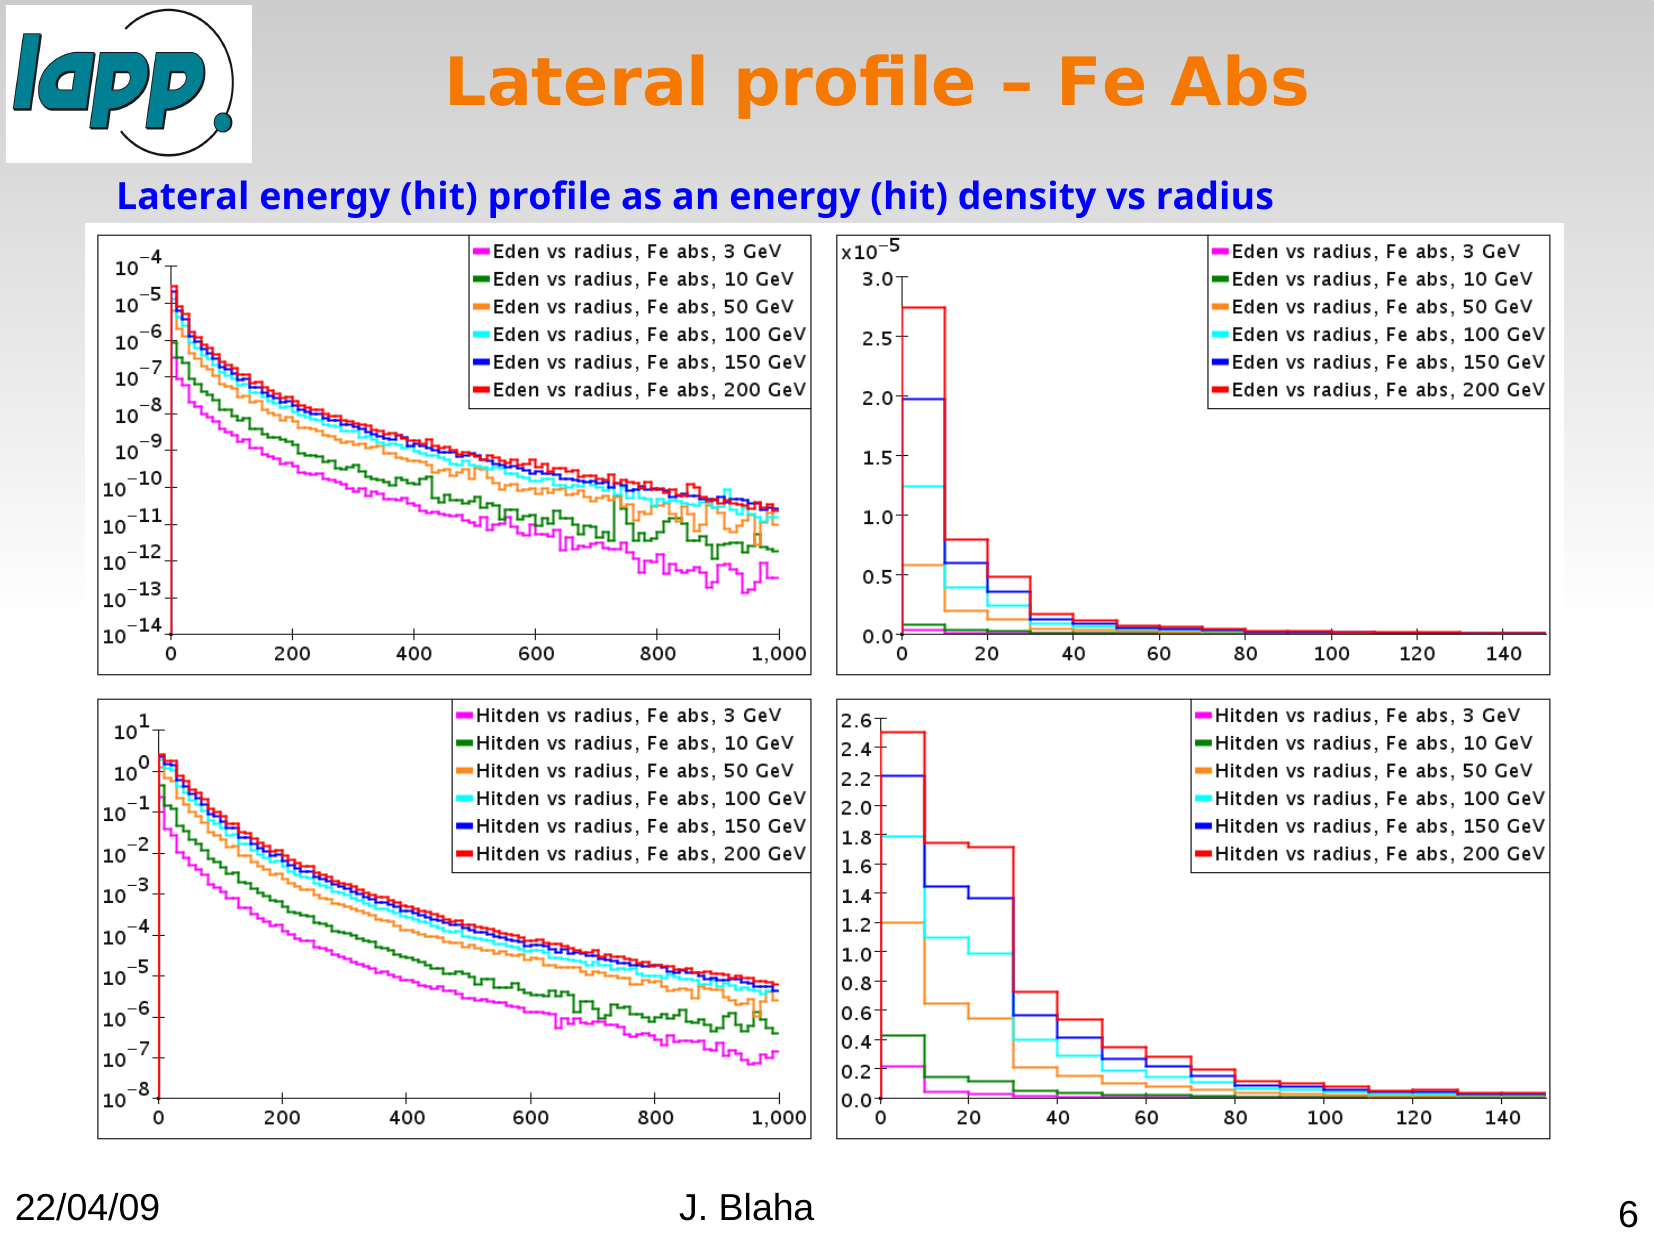

# Lateral profile – Fe Abs
Lateral energy (hit) profile as an energy (hit) density vs radius
22/04/09
 J. Blaha